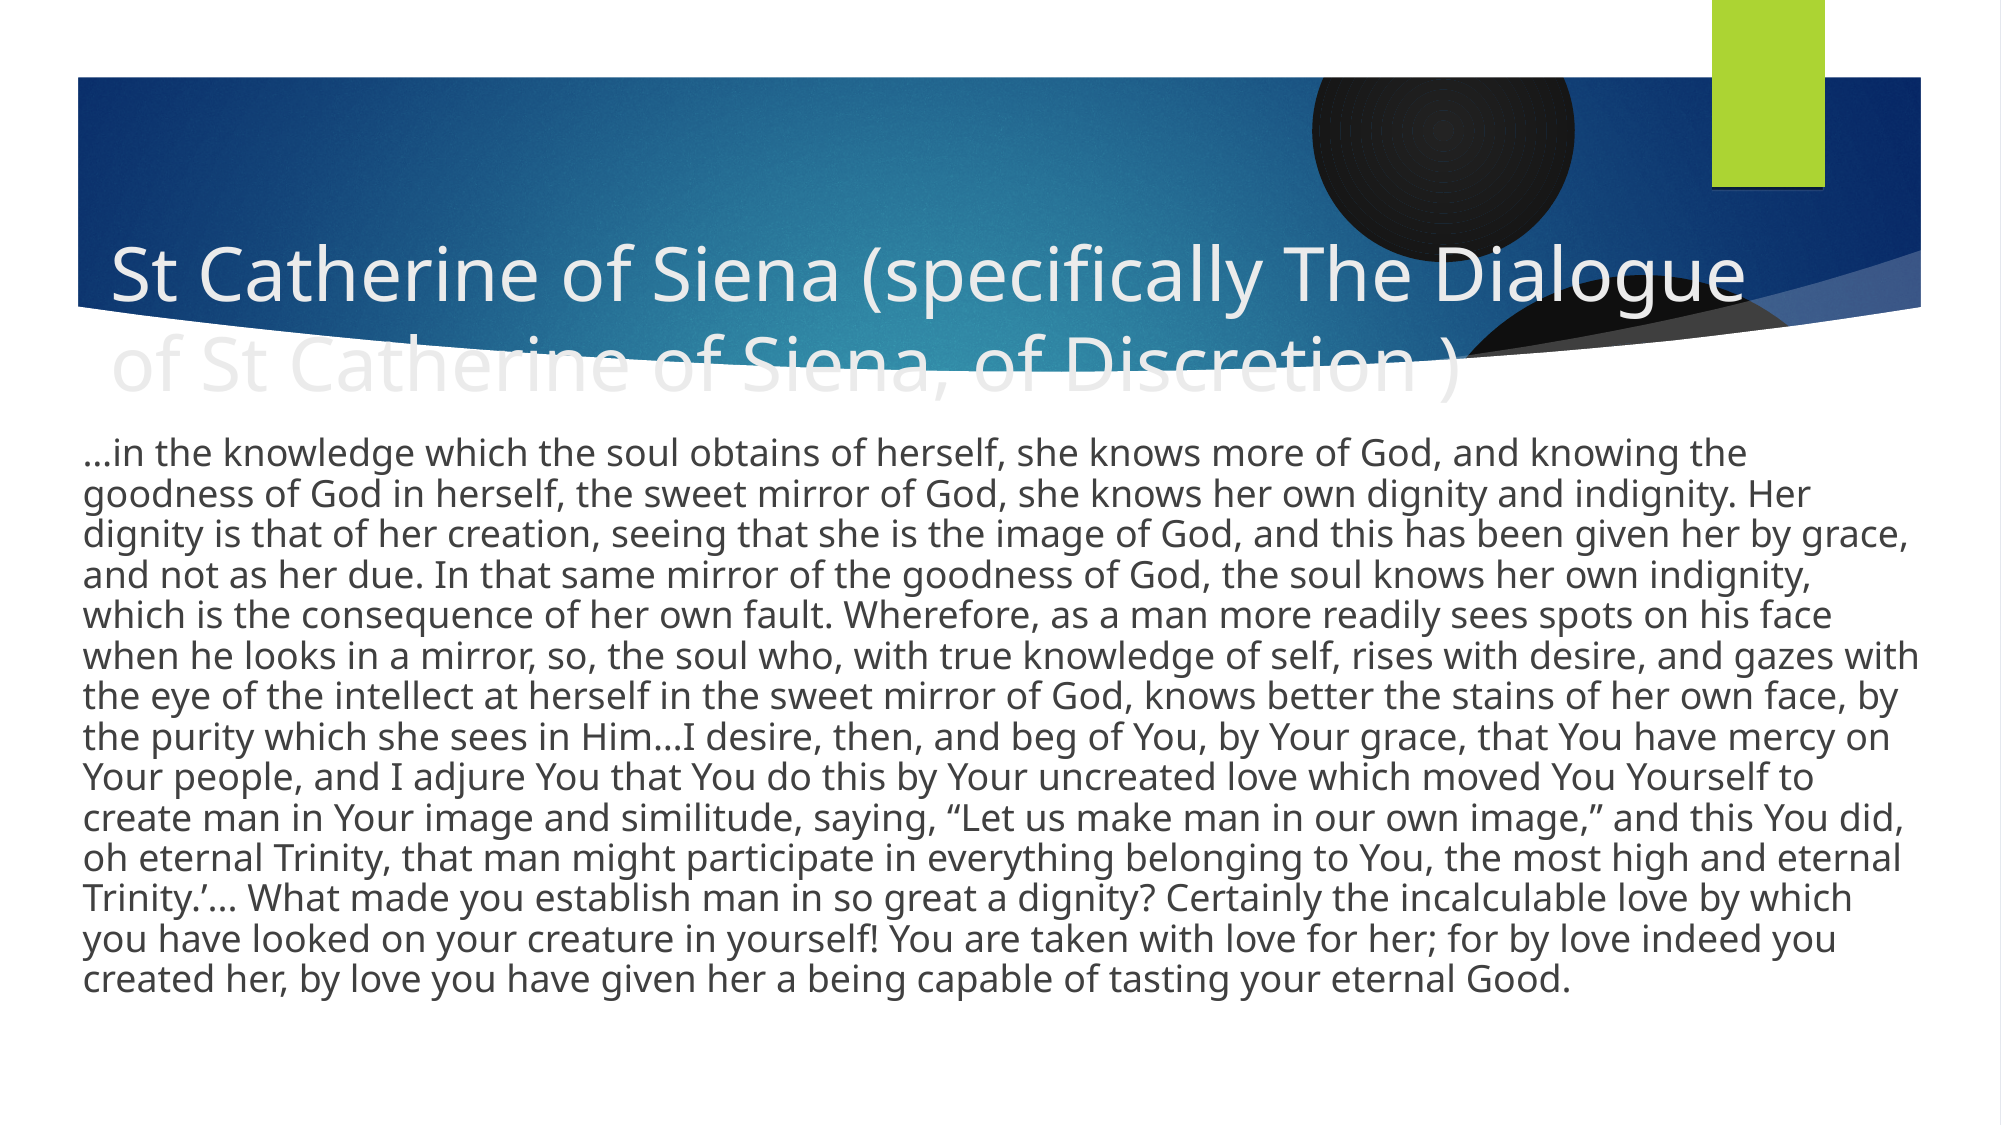

# St Catherine of Siena (specifically The Dialogue of St Catherine of Siena, of Discretion )
…in the knowledge which the soul obtains of herself, she knows more of God, and knowing the goodness of God in herself, the sweet mirror of God, she knows her own dignity and indignity. Her dignity is that of her creation, seeing that she is the image of God, and this has been given her by grace, and not as her due. In that same mirror of the goodness of God, the soul knows her own indignity, which is the consequence of her own fault. Wherefore, as a man more readily sees spots on his face when he looks in a mirror, so, the soul who, with true knowledge of self, rises with desire, and gazes with the eye of the intellect at herself in the sweet mirror of God, knows better the stains of her own face, by the purity which she sees in Him…I desire, then, and beg of You, by Your grace, that You have mercy on Your people, and I adjure You that You do this by Your uncreated love which moved You Yourself to create man in Your image and similitude, saying, “Let us make man in our own image,” and this You did, oh eternal Trinity, that man might participate in everything belonging to You, the most high and eternal Trinity.’... What made you establish man in so great a dignity? Certainly the incalculable love by which you have looked on your creature in yourself! You are taken with love for her; for by love indeed you created her, by love you have given her a being capable of tasting your eternal Good.